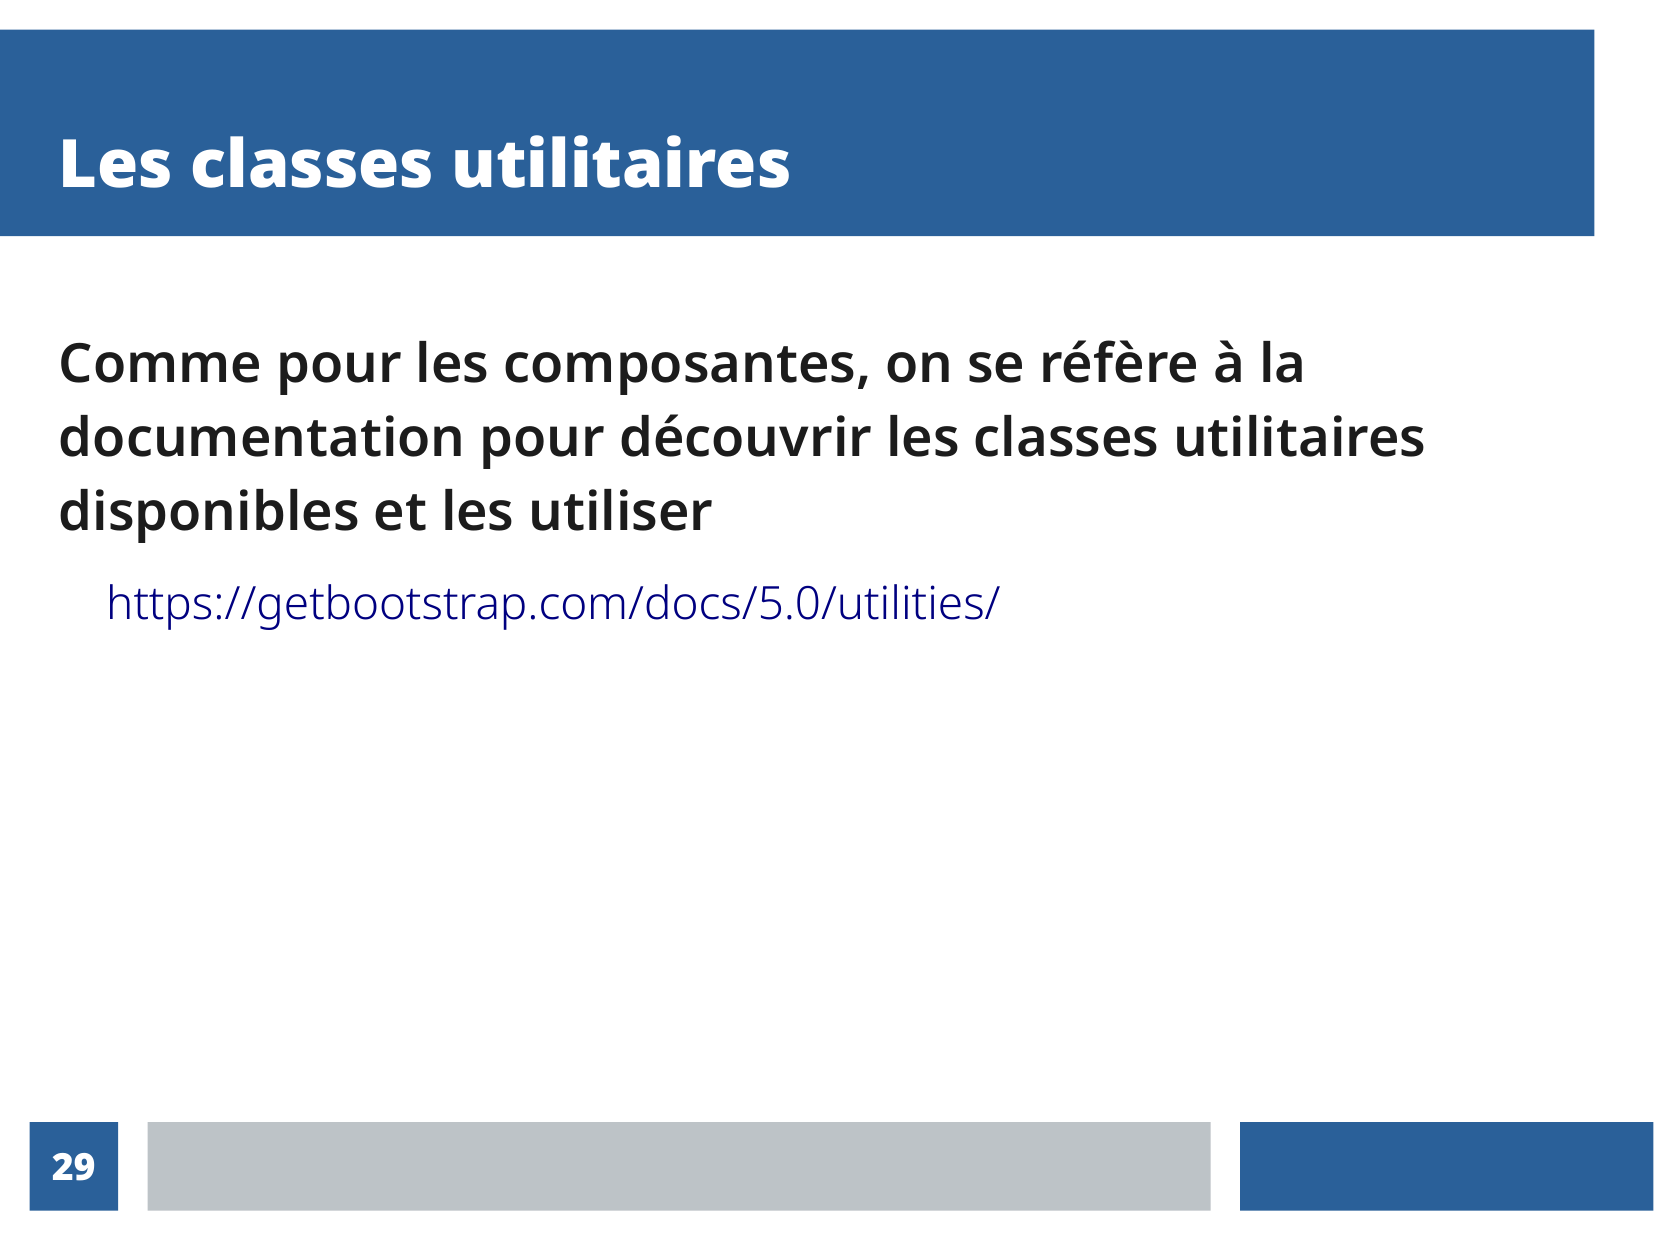

# Les classes utilitaires
Comme pour les composantes, on se réfère à la documentation pour découvrir les classes utilitaires disponibles et les utiliser
https://getbootstrap.com/docs/5.0/utilities/
29